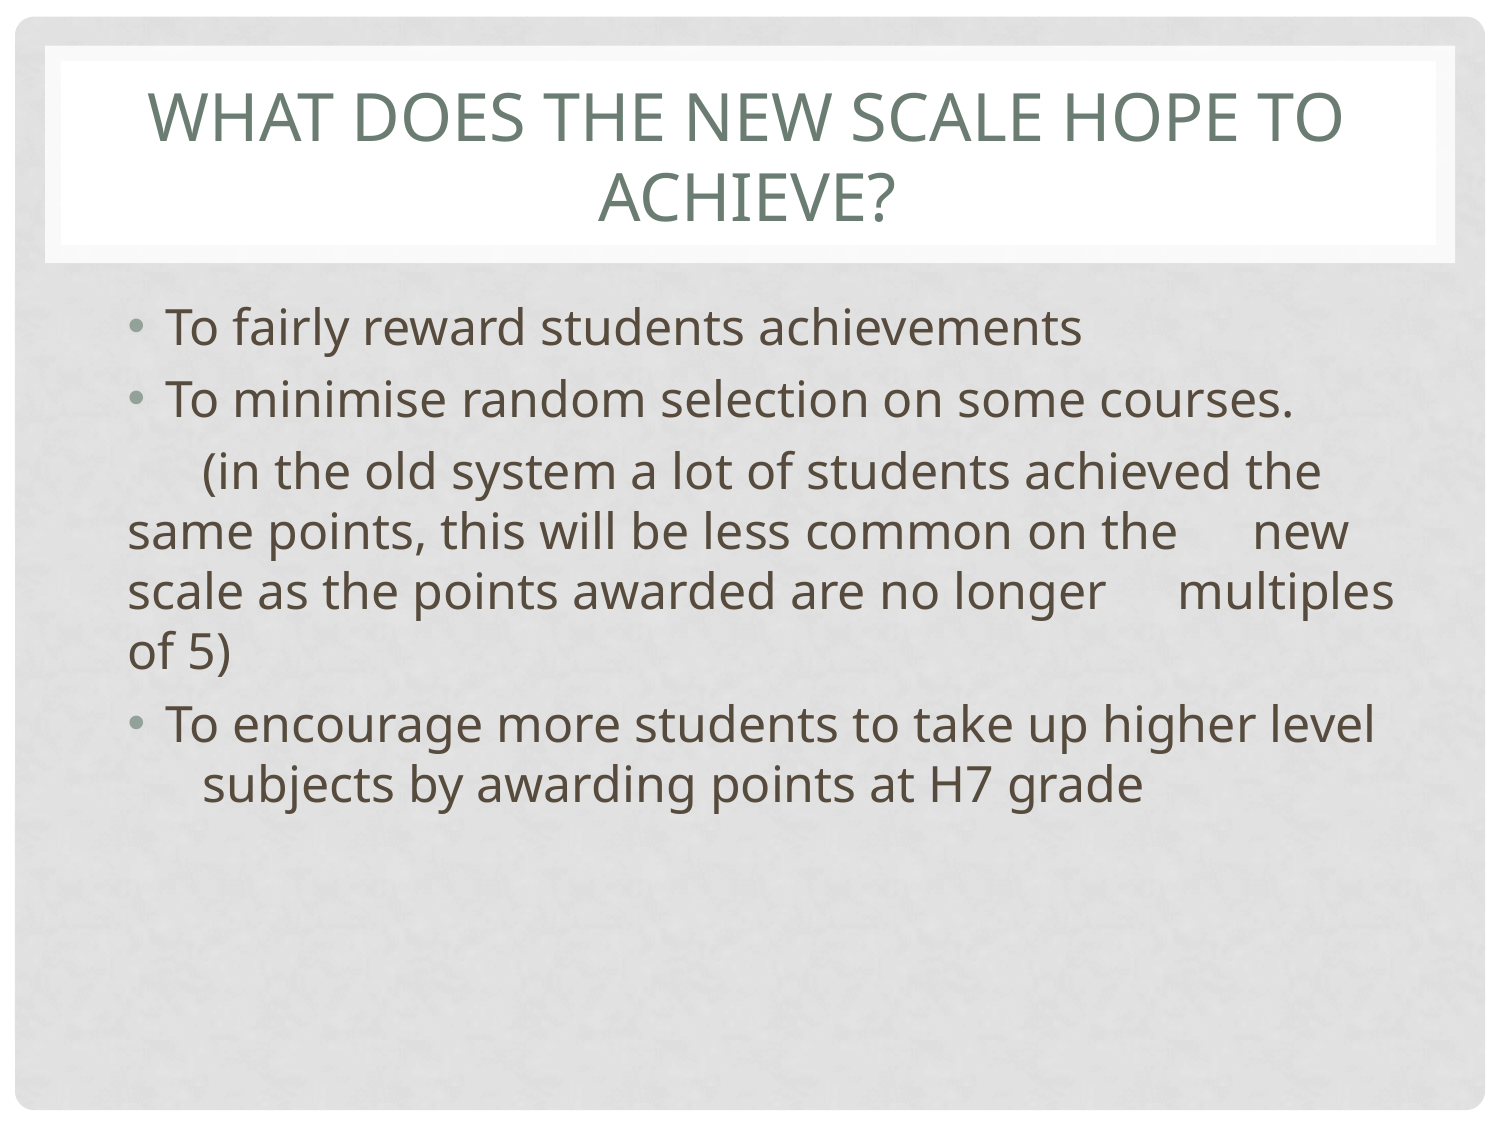

# What does the new scale hope to achieve?
To fairly reward students achievements
To minimise random selection on some courses.
	(in the old system a lot of students achieved the 	same points, this will be less common on the 	new scale as the points awarded are no longer 	multiples of 5)
To encourage more students to take up higher level subjects by awarding points at H7 grade